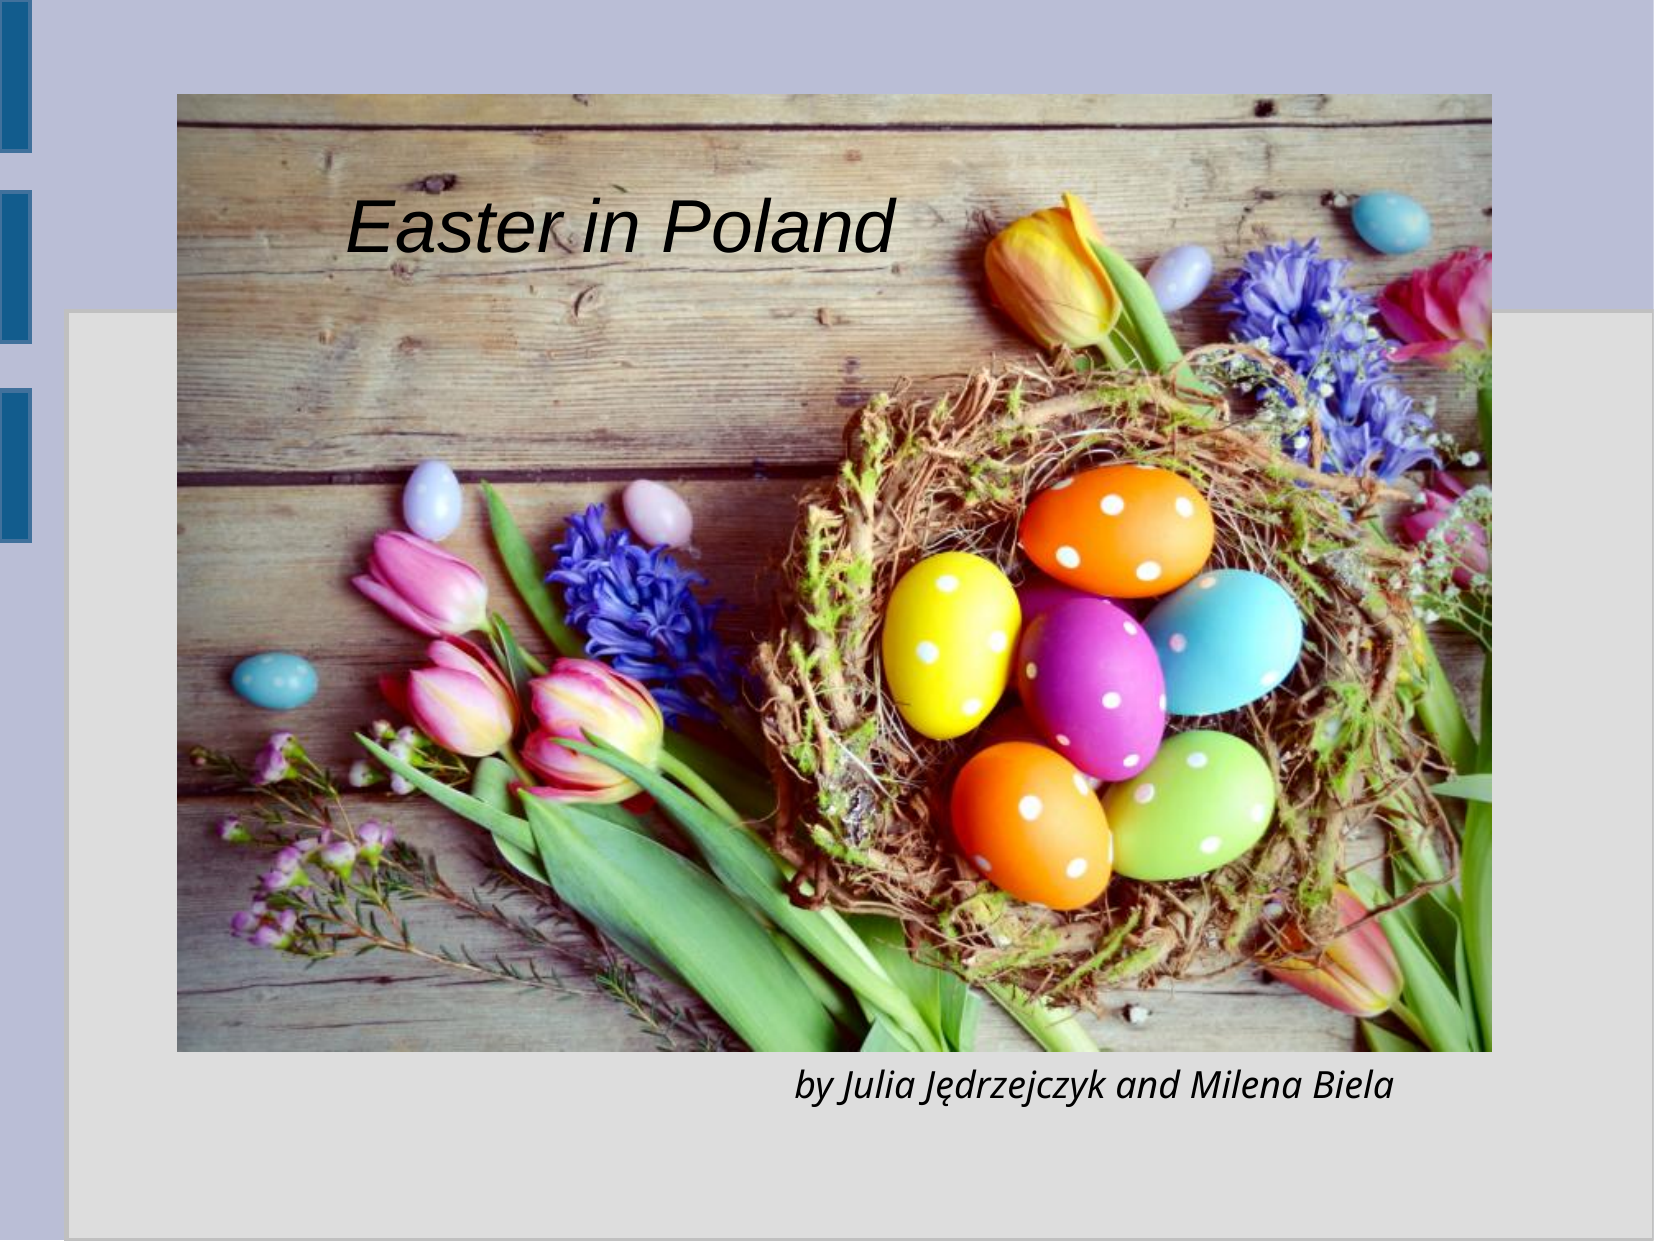

Easter in Poland
by Julia Jędrzejczyk and Milena Biela